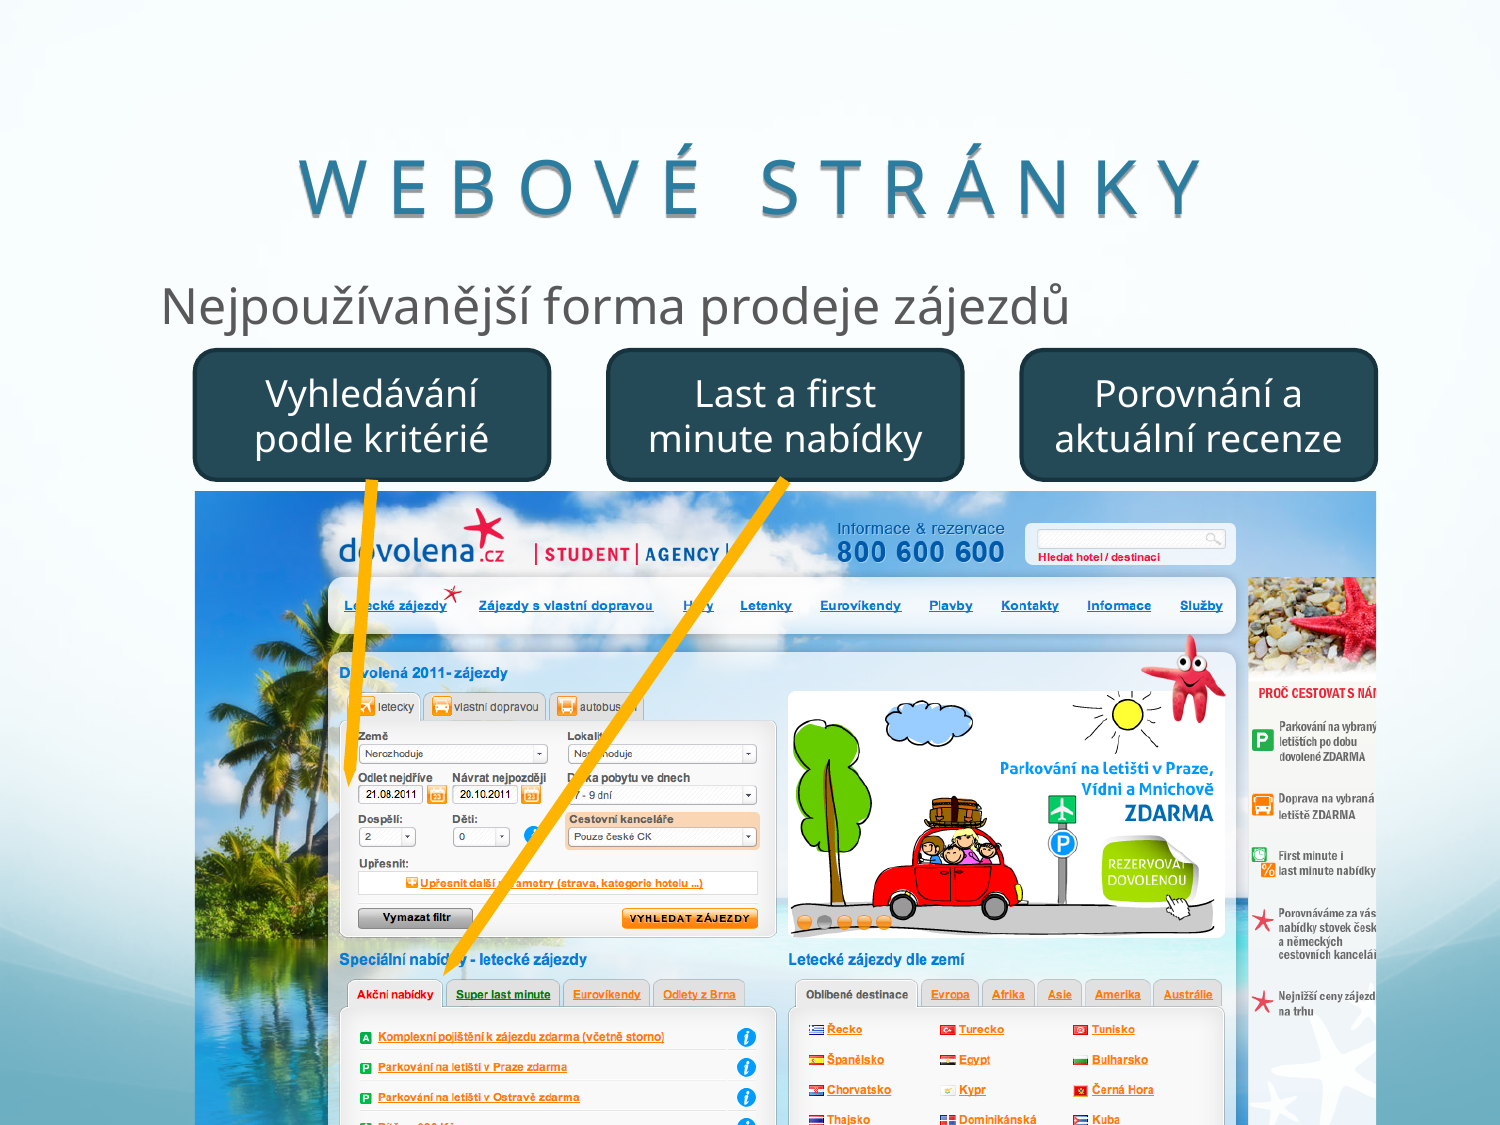

# W E B O V É S T R Á N K Y
Nejpoužívanější forma prodeje zájezdů
Vyhledávání podle kritérié
Last a first minute nabídky
Porovnání a aktuální recenze